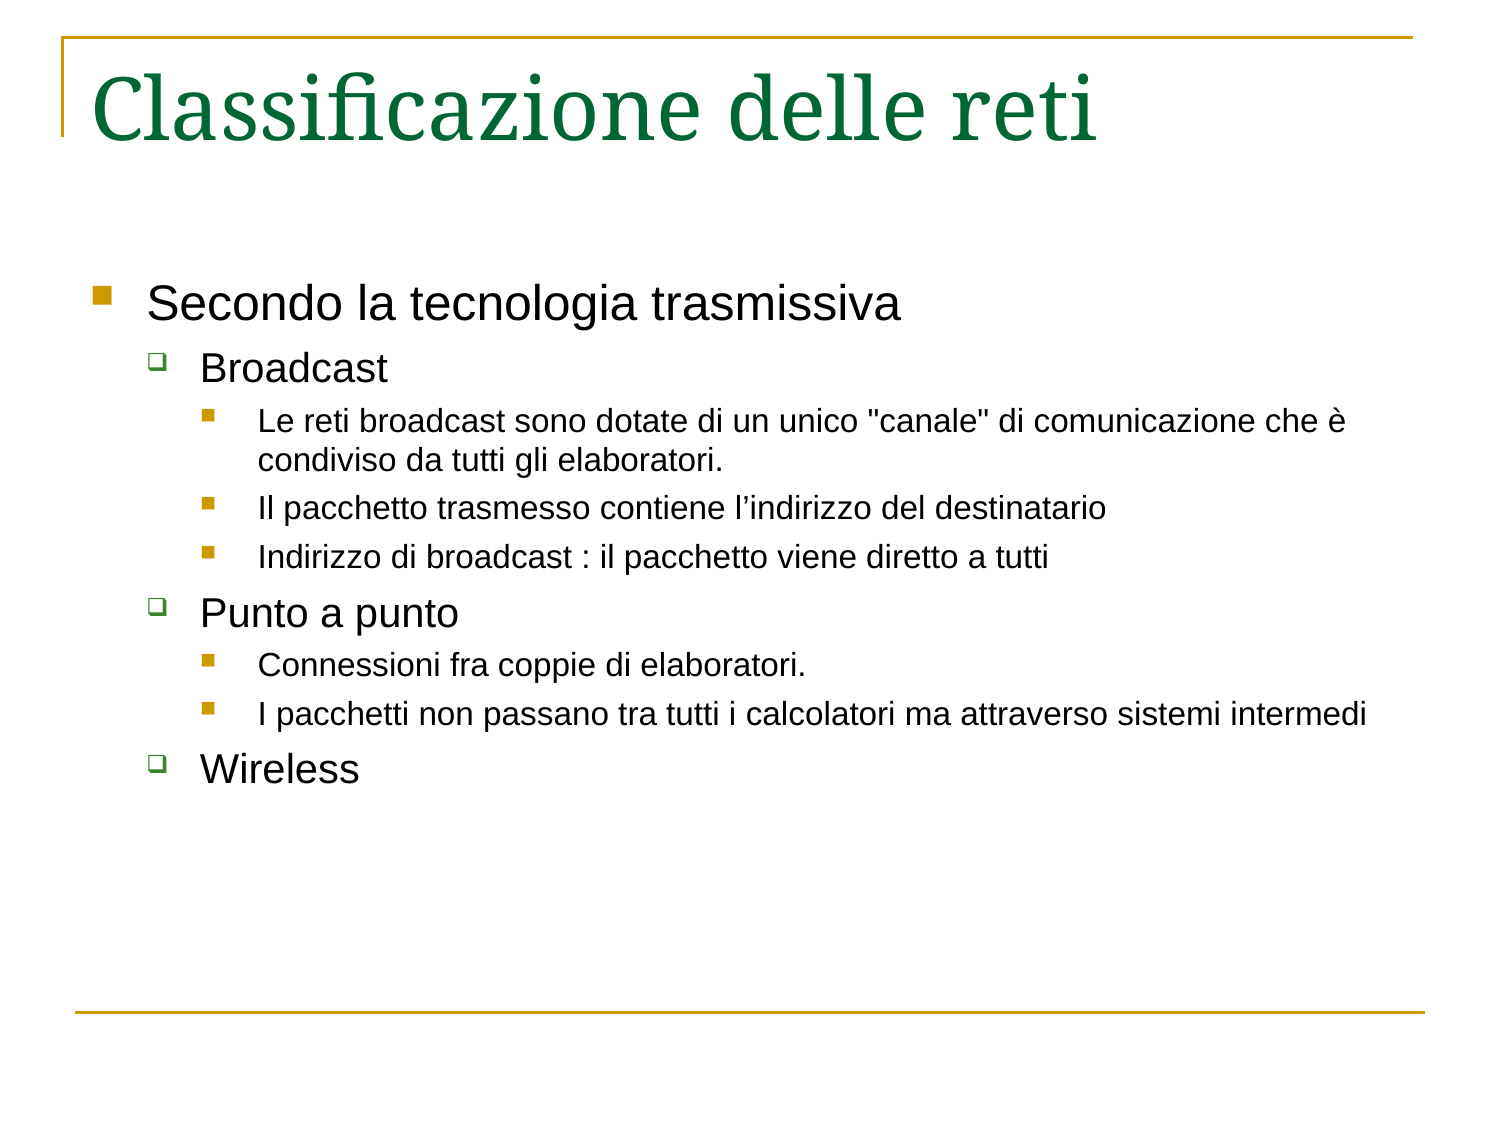

# Classificazione delle reti
Secondo la tecnologia trasmissiva
Broadcast
Le reti broadcast sono dotate di un unico "canale" di comunicazione che è condiviso da tutti gli elaboratori.
Il pacchetto trasmesso contiene l’indirizzo del destinatario
Indirizzo di broadcast : il pacchetto viene diretto a tutti
Punto a punto
Connessioni fra coppie di elaboratori.
I pacchetti non passano tra tutti i calcolatori ma attraverso sistemi intermedi
Wireless